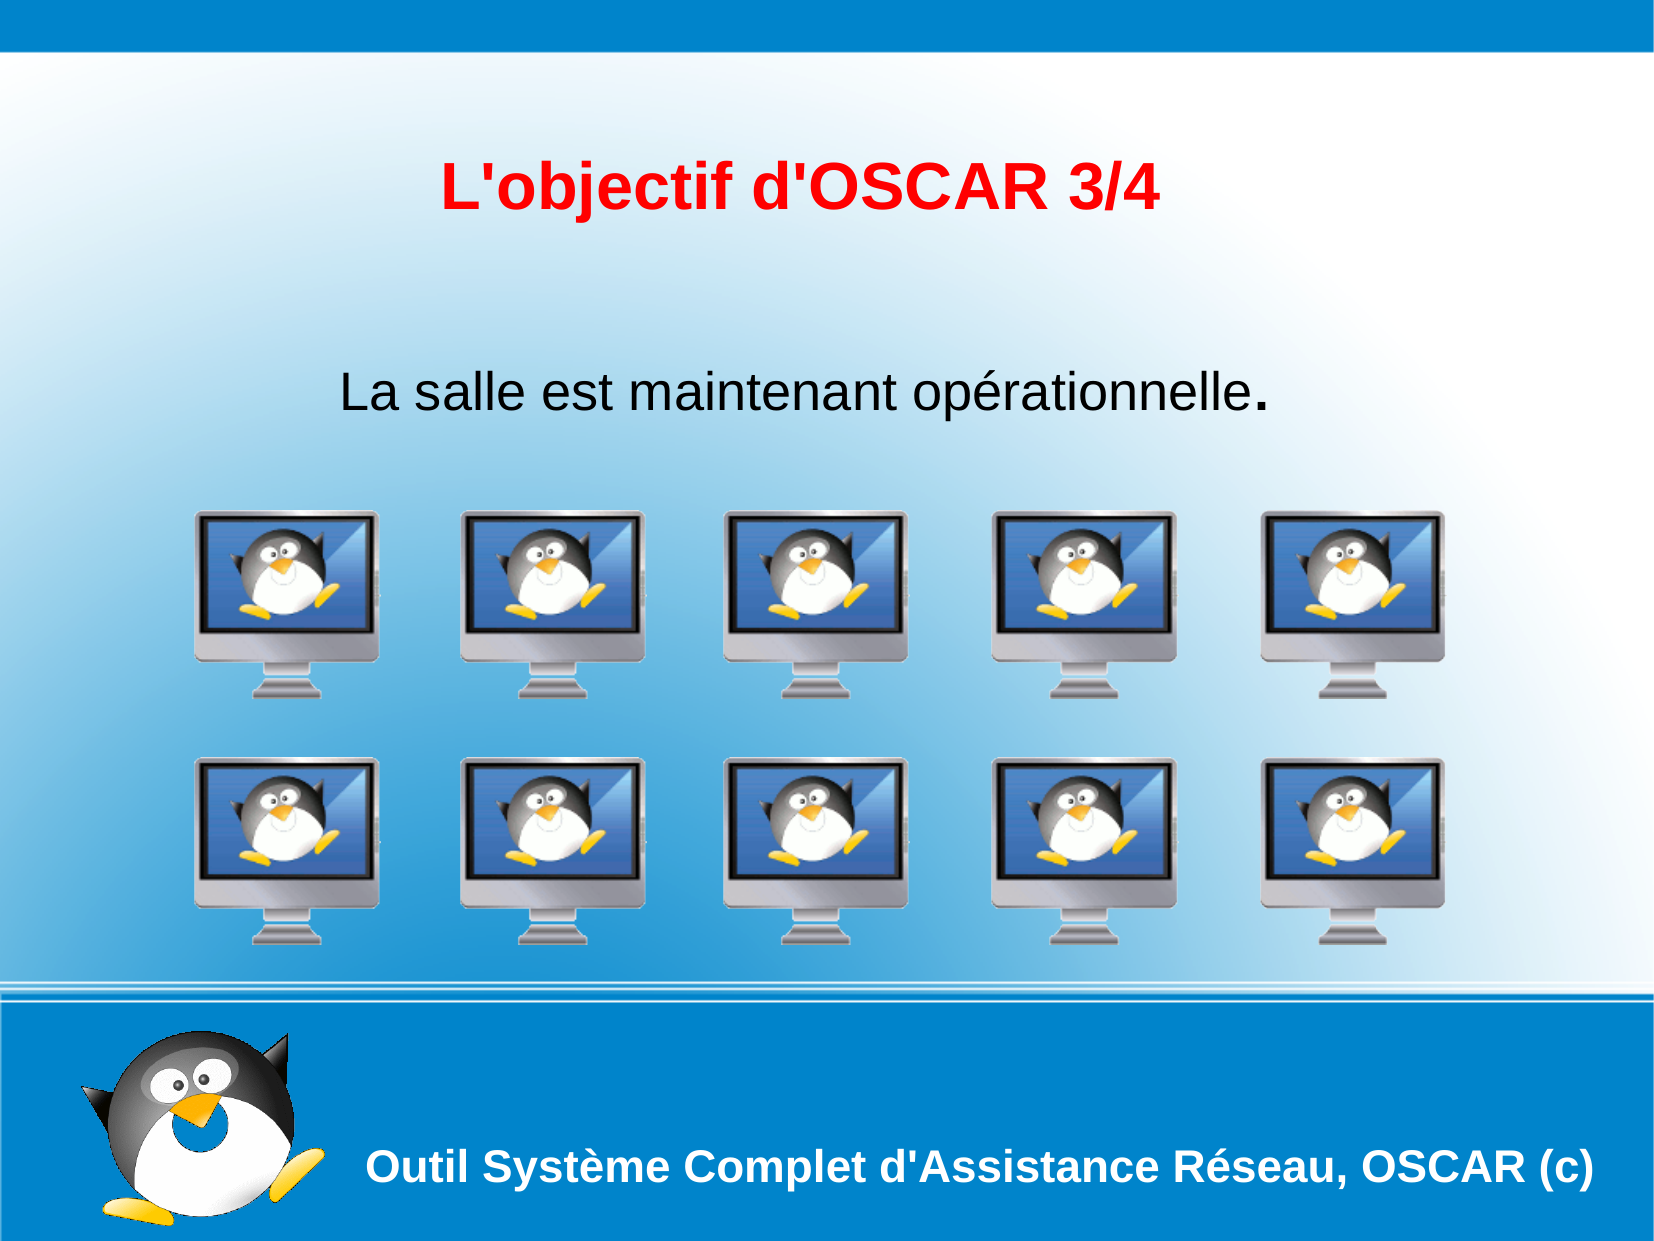

L'objectif d'OSCAR 3/4
La salle est maintenant opérationnelle.
# Outil Système Complet d'Assistance Réseau, OSCAR (c)